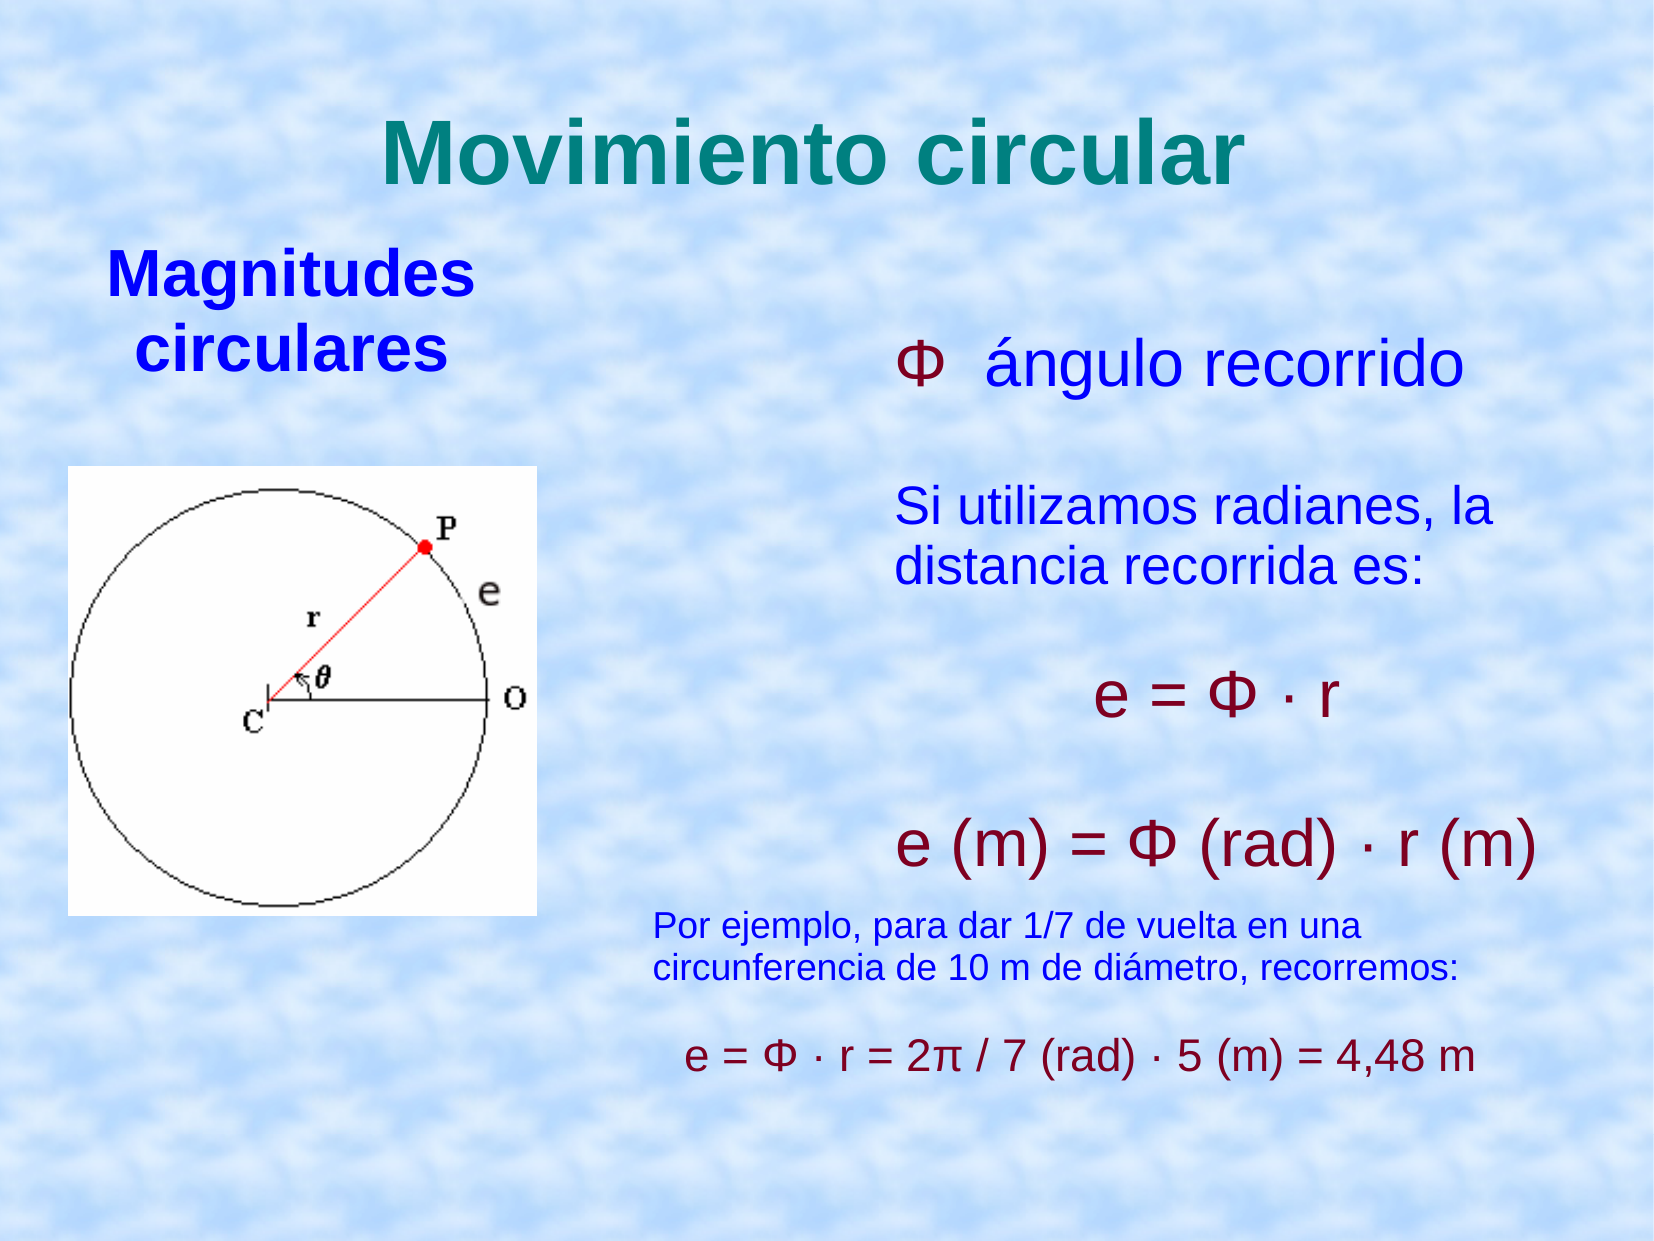

# Movimiento circular
Magnitudes circulares
Φ ángulo recorrido
Si utilizamos radianes, la distancia recorrida es:
e = Φ · r
e (m) = Φ (rad) · r (m)
Por ejemplo, para dar 1/7 de vuelta en una circunferencia de 10 m de diámetro, recorremos:
e = Φ · r = 2π / 7 (rad) · 5 (m) = 4,48 m
la relación entre ω y el periodo T es
ω = 2π/T
la relación entre ω y el periodo T es
ω = 2π/T
la relación entre ω y el periodo T es
ω = 2π/T